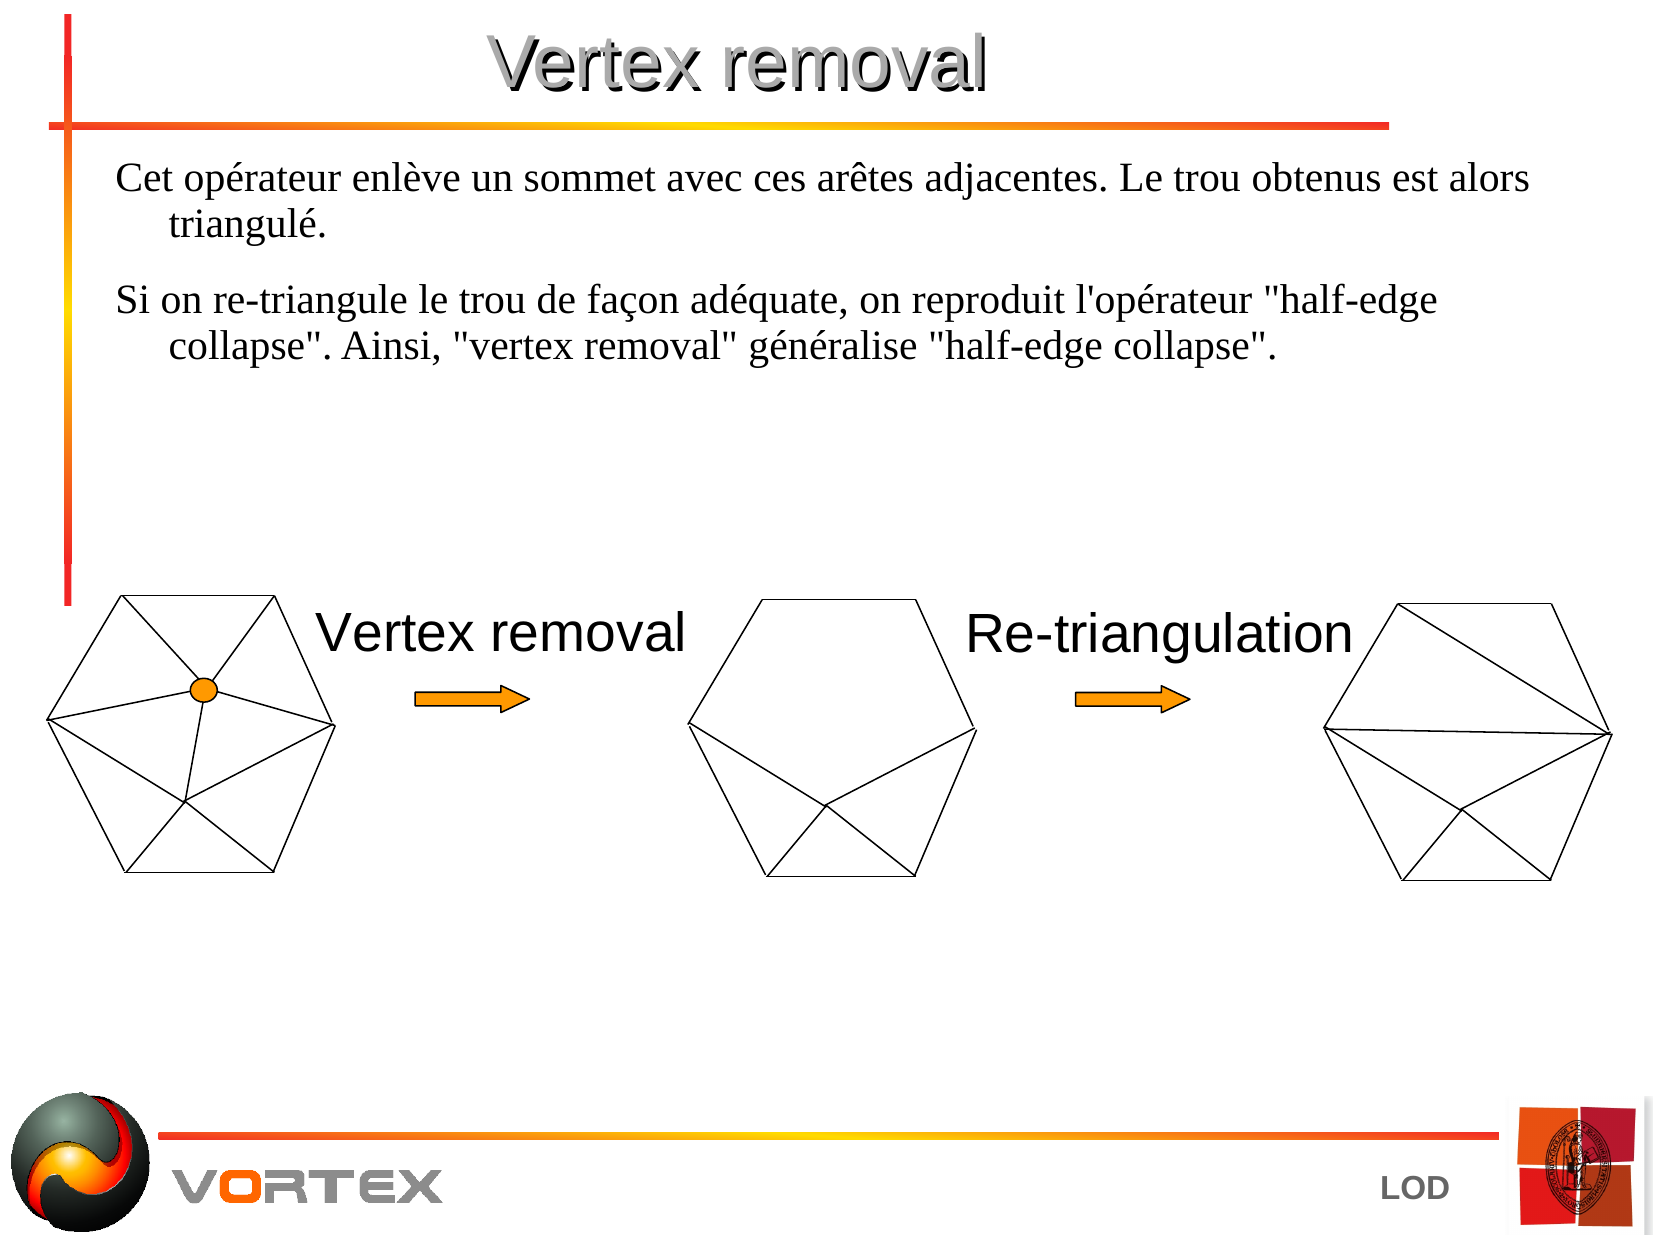

# Vertex removal
Cet opérateur enlève un sommet avec ces arêtes adjacentes. Le trou obtenus est alors triangulé.
Si on re-triangule le trou de façon adéquate, on reproduit l'opérateur "half-edge collapse". Ainsi, "vertex removal" généralise "half-edge collapse".
Vertex removal
Re-triangulation